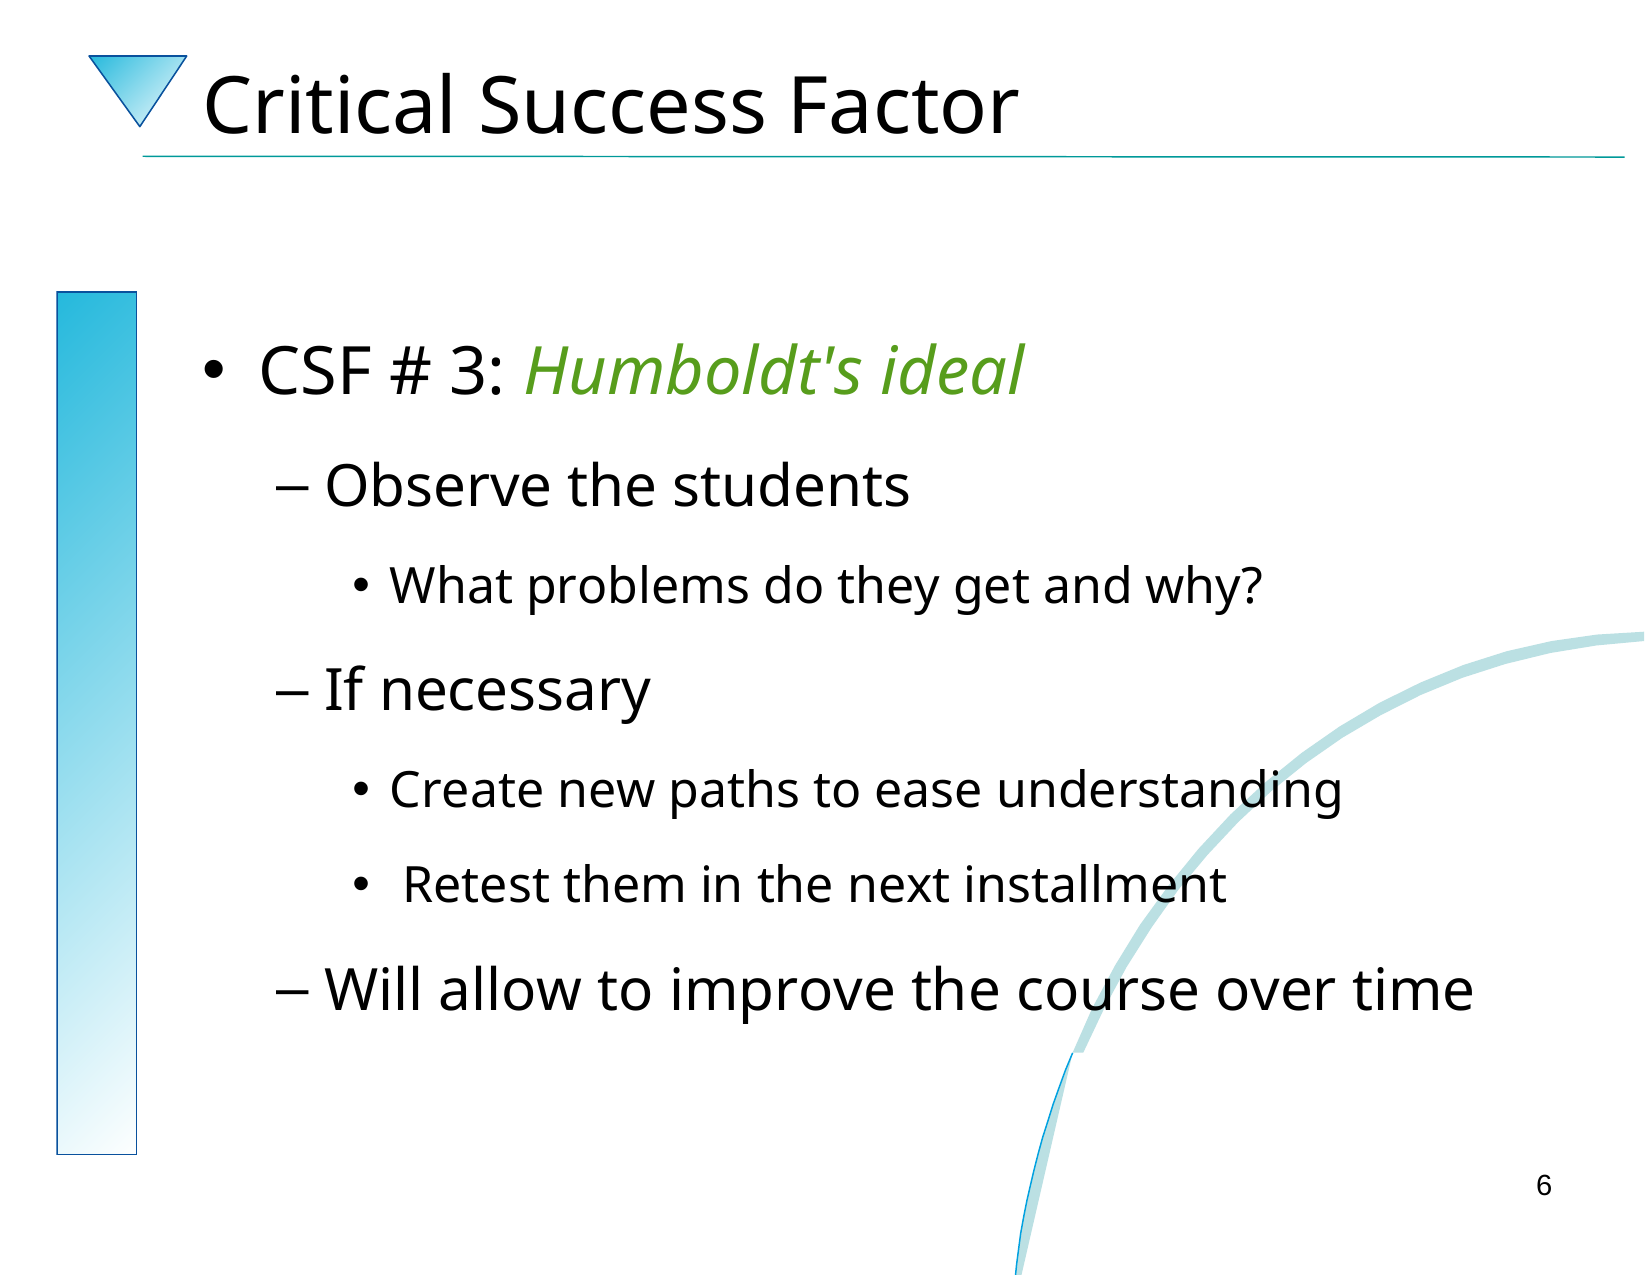

# Critical Success Factor
CSF # 3: Humboldt's ideal
Observe the students
What problems do they get and why?
If necessary
Create new paths to ease understanding
 Retest them in the next installment
Will allow to improve the course over time
6